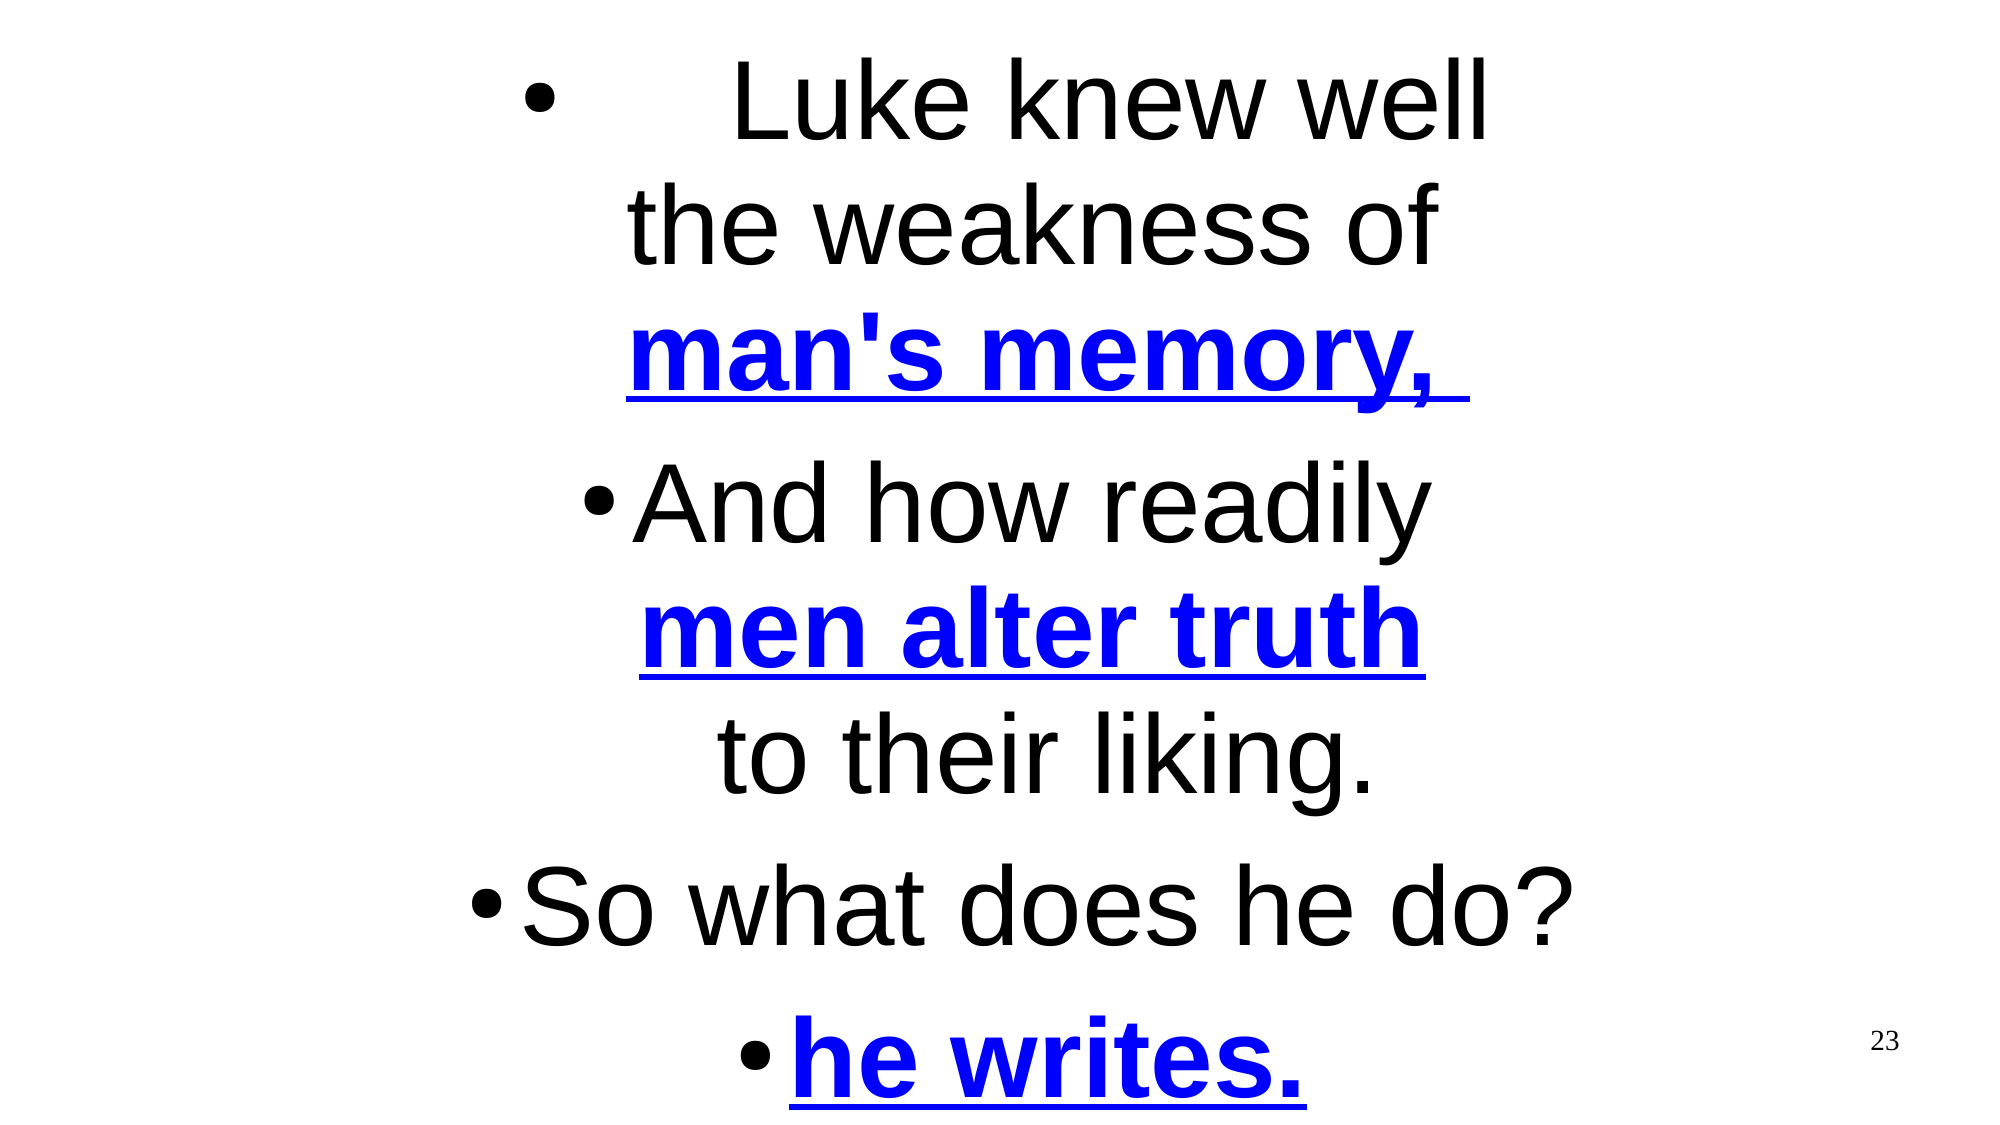

# Luke knew well the weakness of man's memory,
And how readily
men alter truth
to their liking.
So what does he do?
he writes.
23